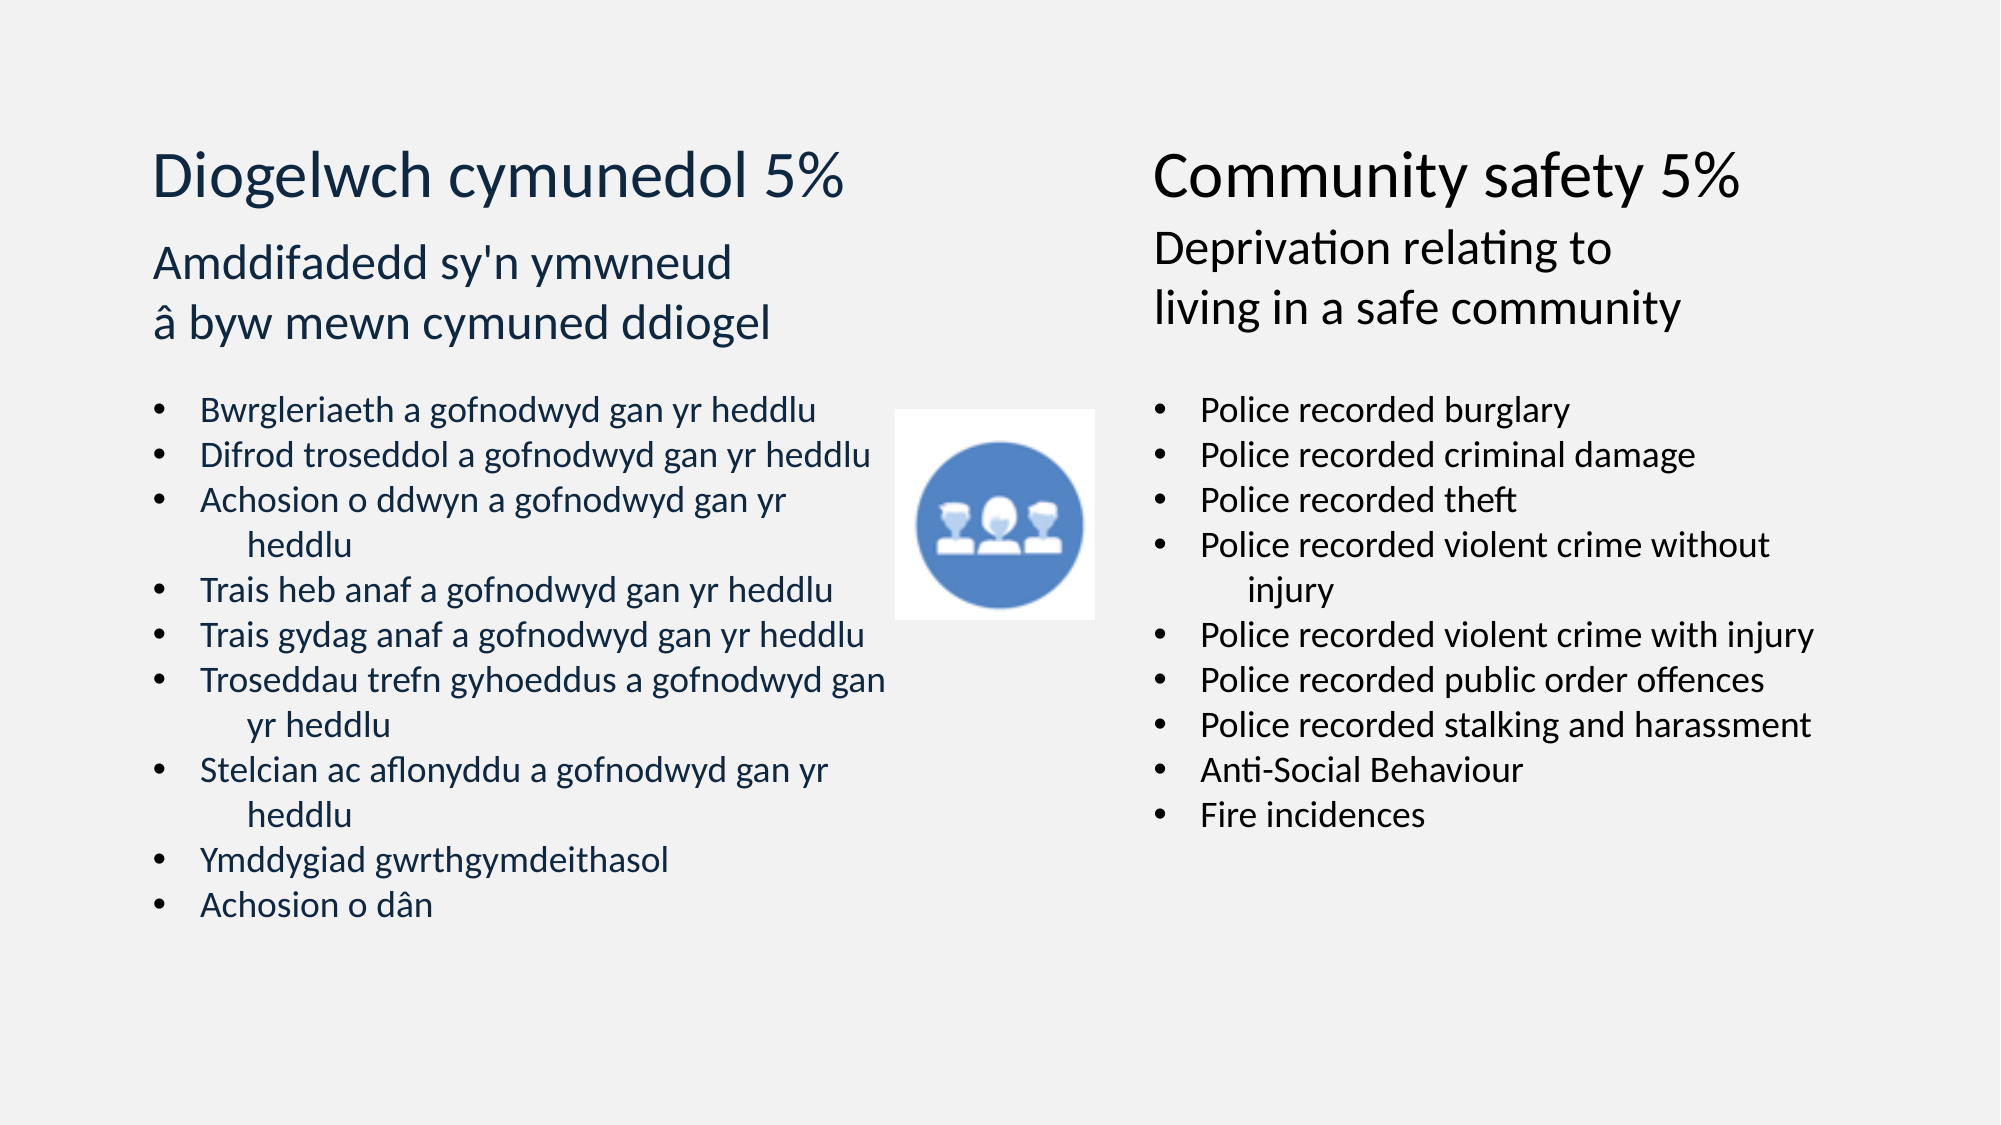

Diogelwch cymunedol 5%
Community safety 5%
Deprivation relating to living in a safe community
Amddifadedd sy'n ymwneud â byw mewn cymuned ddiogel
Bwrgleriaeth a gofnodwyd gan yr heddlu
Difrod troseddol a gofnodwyd gan yr heddlu
Achosion o ddwyn a gofnodwyd gan yr heddlu
Trais heb anaf a gofnodwyd gan yr heddlu
Trais gydag anaf a gofnodwyd gan yr heddlu
Troseddau trefn gyhoeddus a gofnodwyd gan yr heddlu
Stelcian ac aflonyddu a gofnodwyd gan yr heddlu
Ymddygiad gwrthgymdeithasol
Achosion o dân
Police recorded burglary
Police recorded criminal damage
Police recorded theft
Police recorded violent crime without injury
Police recorded violent crime with injury
Police recorded public order offences
Police recorded stalking and harassment
Anti-Social Behaviour
Fire incidences